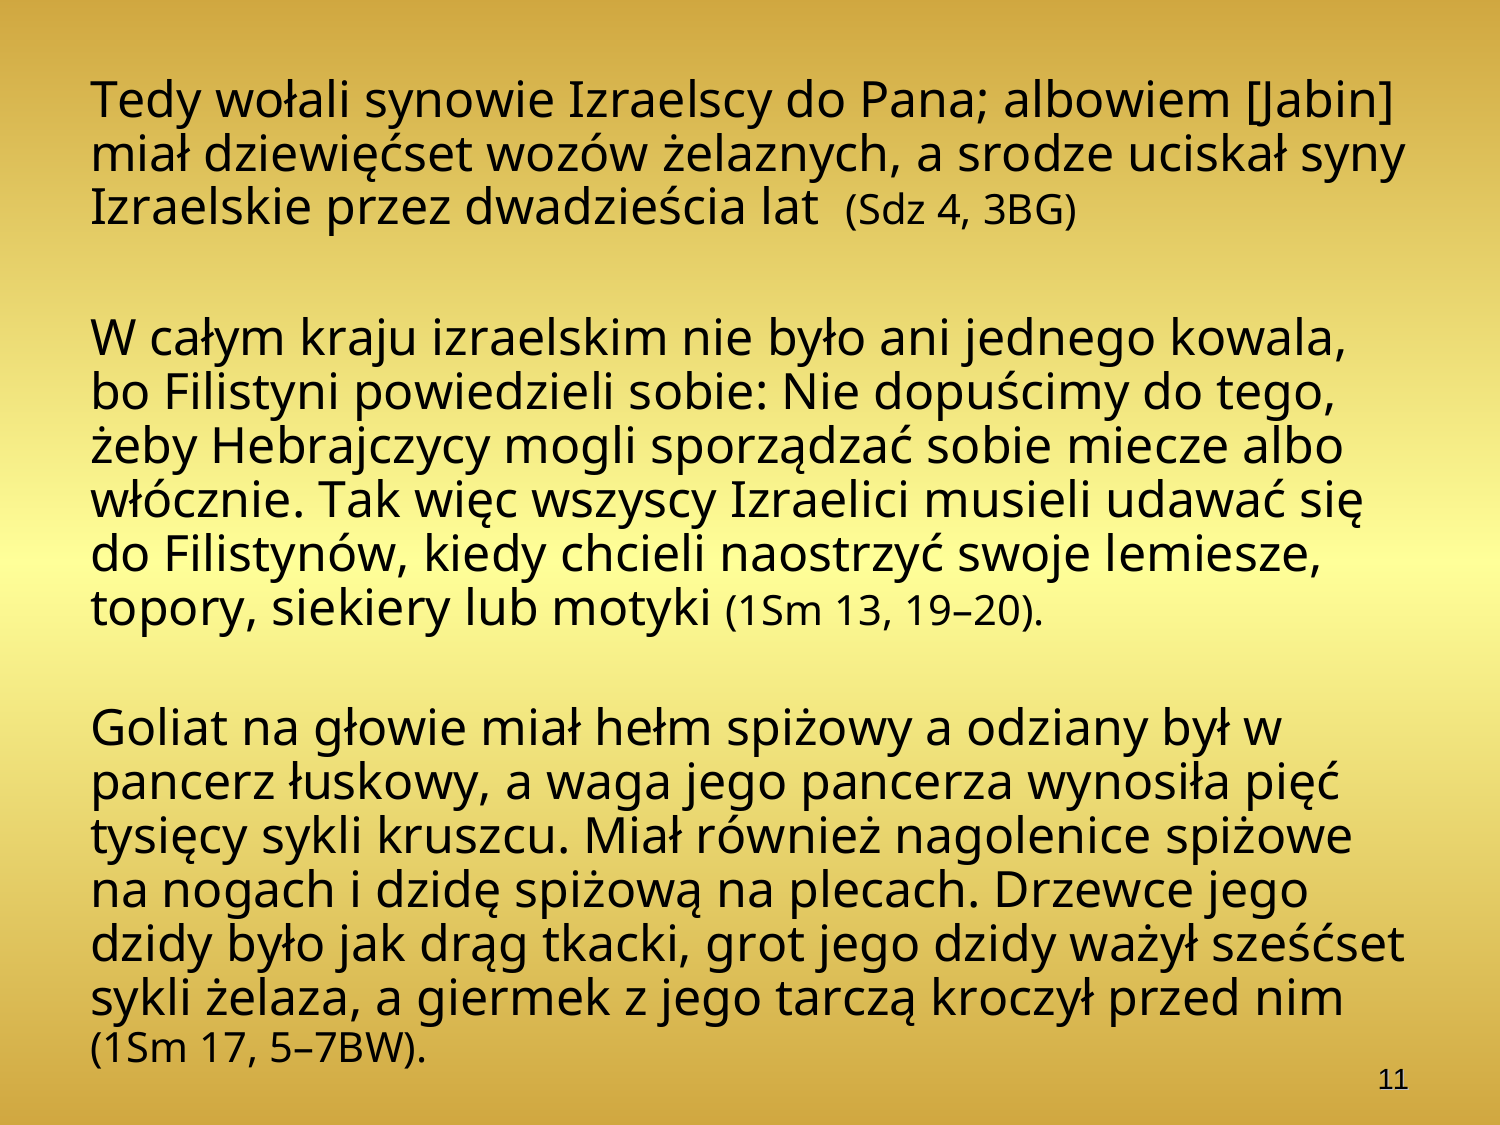

# Tedy wołali synowie Izraelscy do Pana; albowiem [Jabin] miał dziewięćset wozów żelaznych, a srodze uciskał syny Izraelskie przez dwadzieścia lat (Sdz 4, 3BG)
W całym kraju izraelskim nie było ani jednego kowala, bo Filistyni powiedzieli sobie: Nie dopuścimy do tego, żeby Hebrajczycy mogli sporządzać sobie miecze albo włócznie. Tak więc wszyscy Izraelici musieli udawać się do Filistynów, kiedy chcieli naostrzyć swoje lemiesze, topory, siekiery lub motyki (1Sm 13, 19–20).
Goliat na głowie miał hełm spiżowy a odziany był w pancerz łuskowy, a waga jego pancerza wynosiła pięć tysięcy sykli kruszcu. Miał również nagolenice spiżowe na nogach i dzidę spiżową na plecach. Drzewce jego dzidy było jak drąg tkacki, grot jego dzidy ważył sześćset sykli żelaza, a giermek z jego tarczą kroczył przed nim (1Sm 17, 5–7BW).